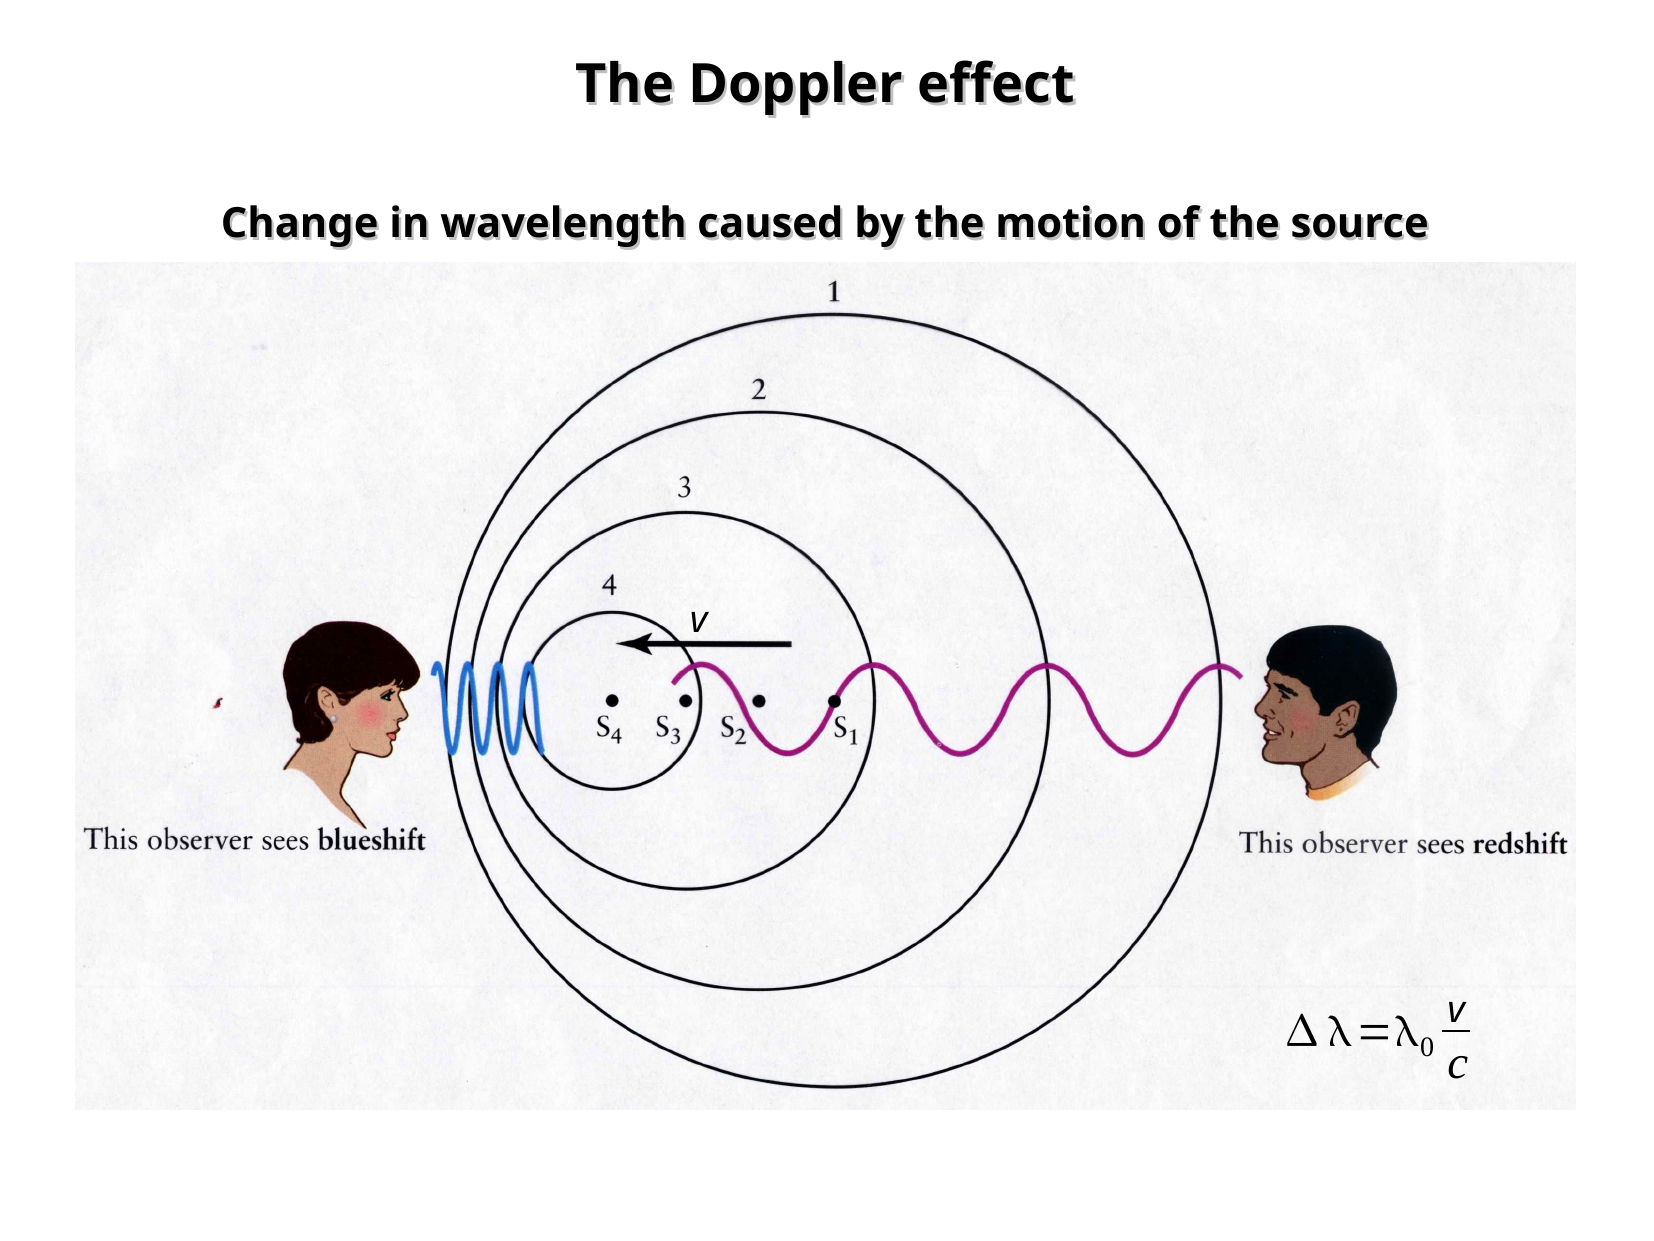

The Doppler effect
Change in wavelength caused by the motion of the source
v
v